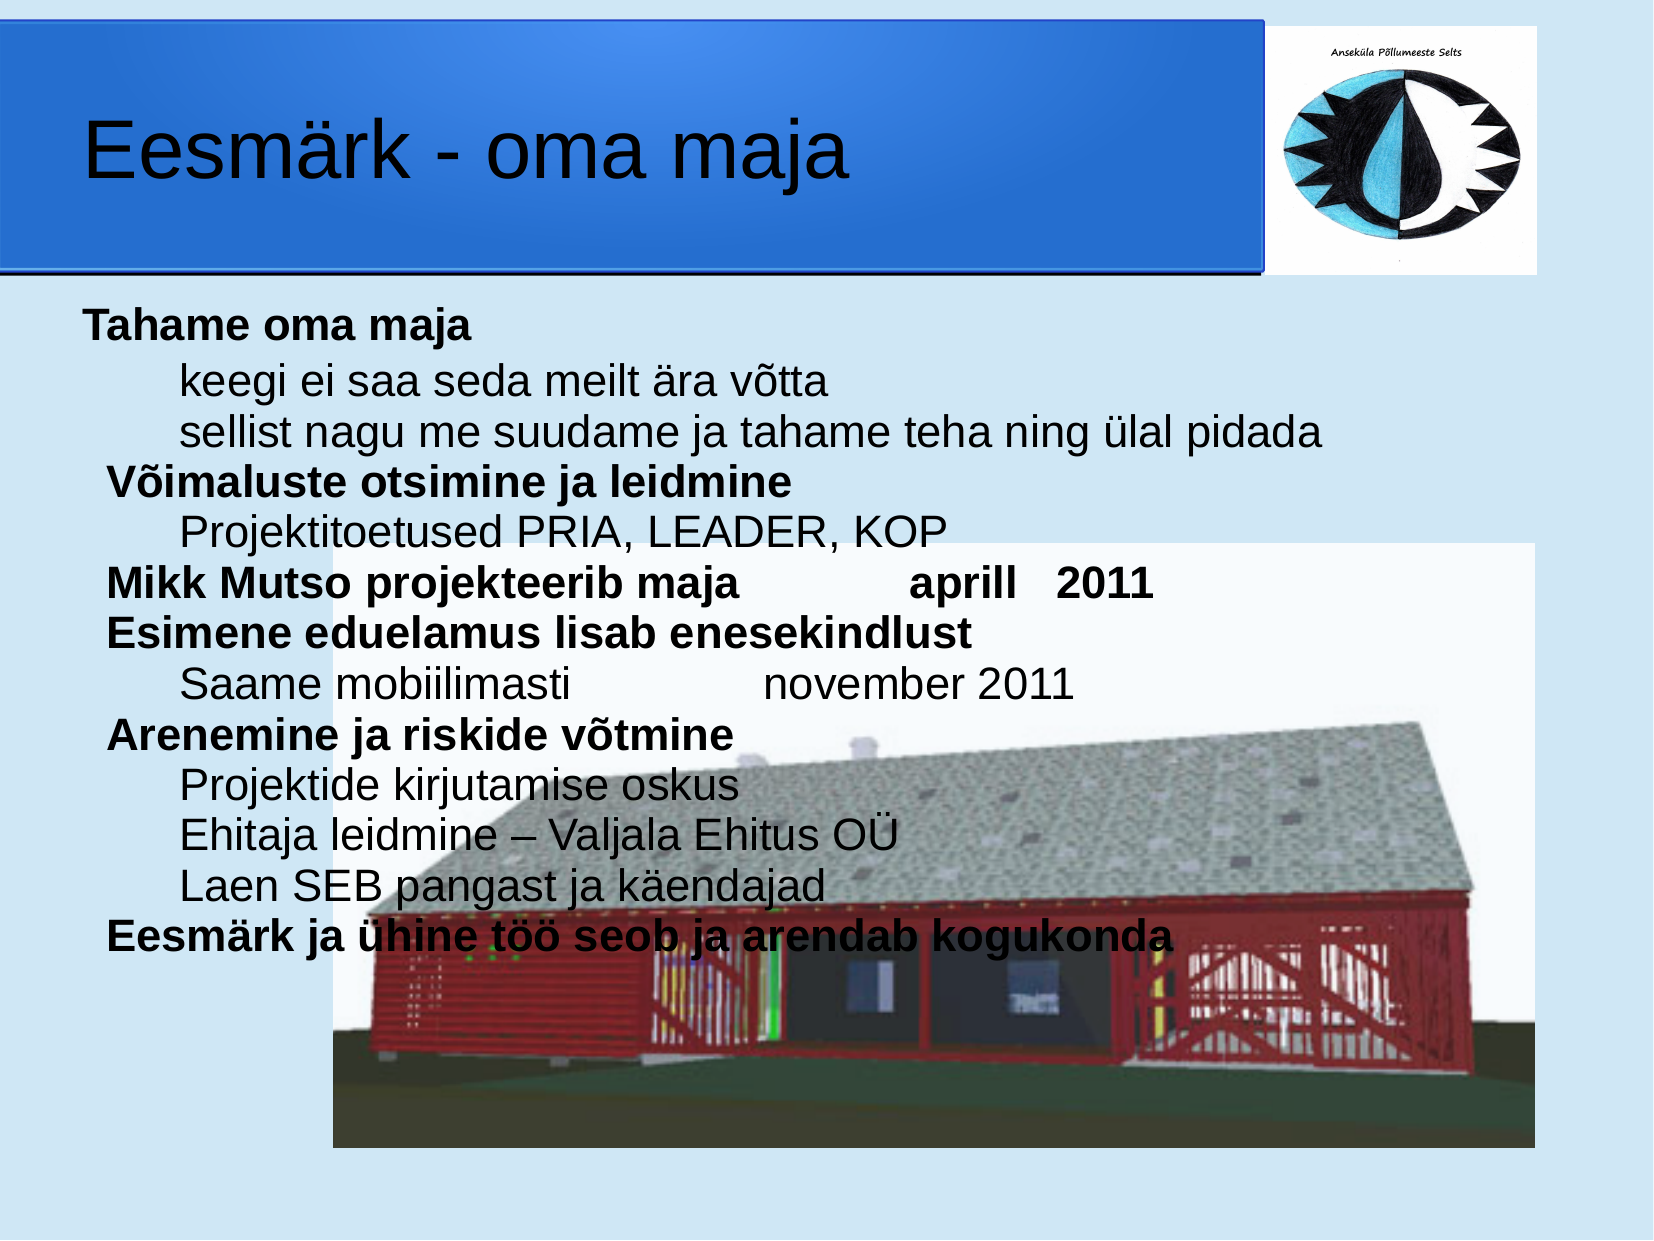

# Eesmärk - oma maja
Tahame oma maja
 	keegi ei saa seda meilt ära võtta
 	sellist nagu me suudame ja tahame teha ning ülal pidada
Võimaluste otsimine ja leidmine
 	Projektitoetused PRIA, LEADER, KOP
Mikk Mutso projekteerib maja			 				aprill	2011
Esimene eduelamus lisab enesekindlust
 	Saame mobiilimasti 	 							november 2011
Arenemine ja riskide võtmine
 	Projektide kirjutamise oskus
 	Ehitaja leidmine – Valjala Ehitus OÜ
 	Laen SEB pangast ja käendajad
Eesmärk ja ühine töö seob ja arendab kogukonda